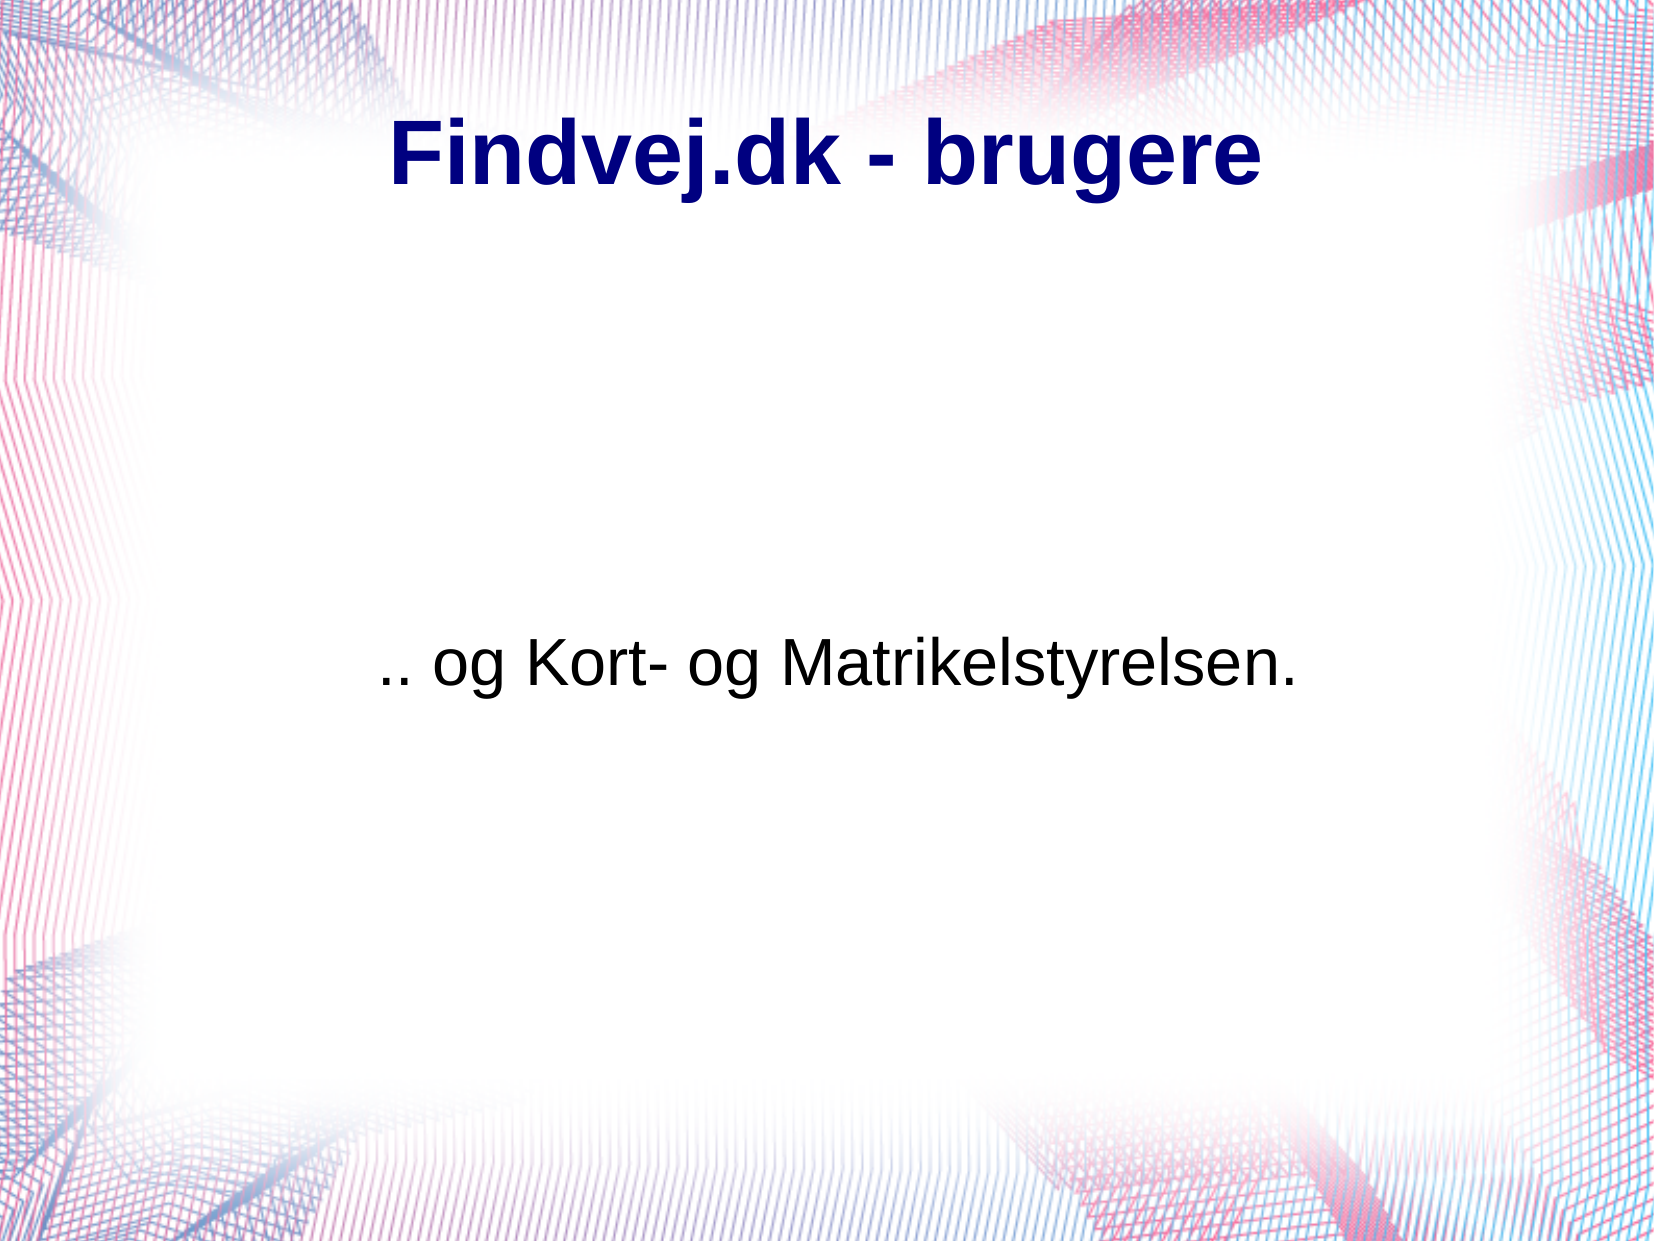

# Findvej.dk - brugere
.. og Kort- og Matrikelstyrelsen.